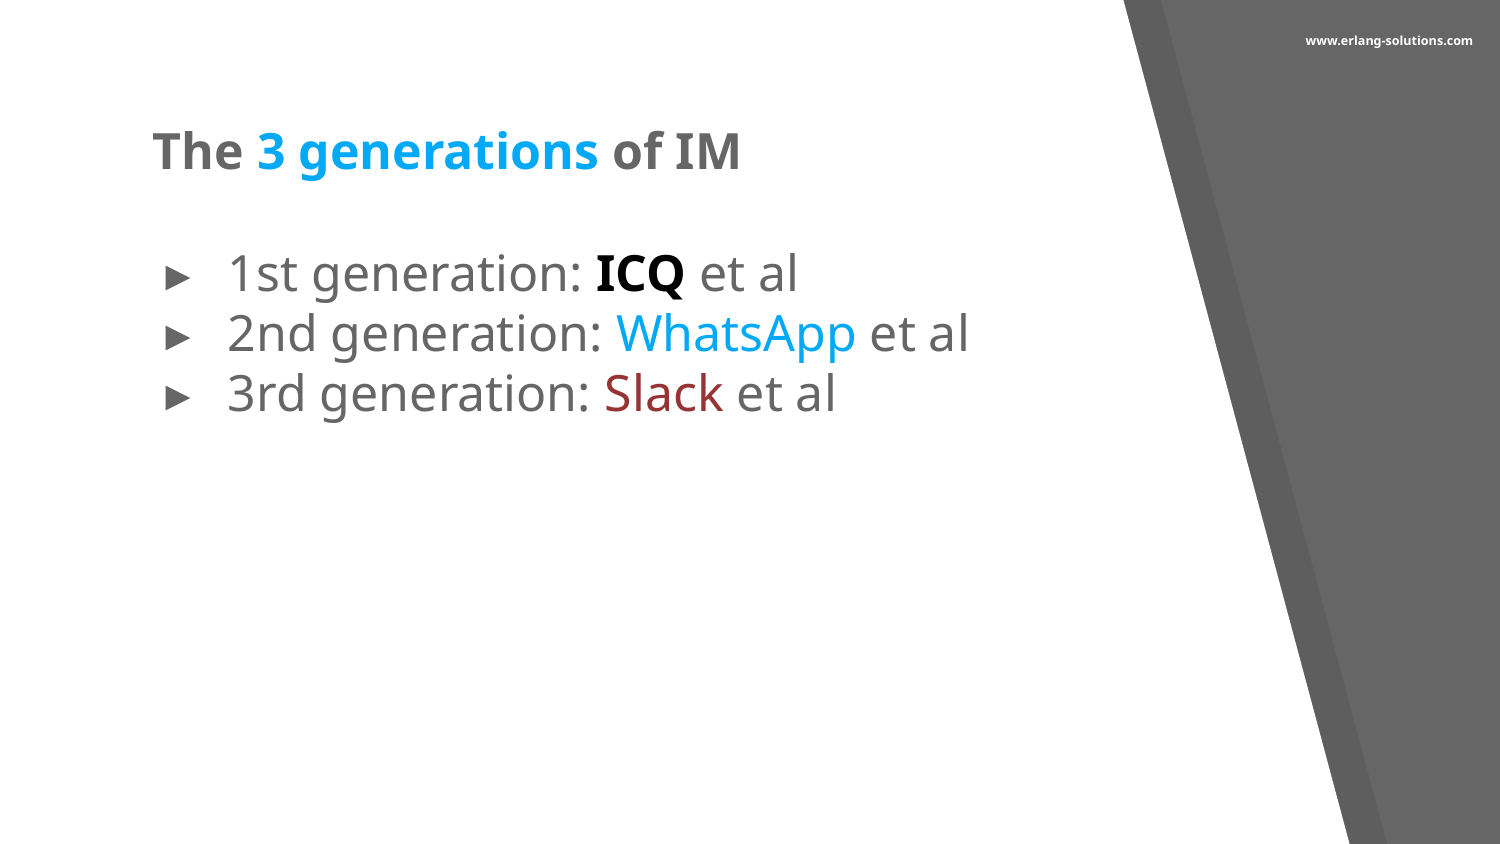

The 3 generations of IM
# 1st generation: ICQ et al
2nd generation: WhatsApp et al
3rd generation: Slack et al